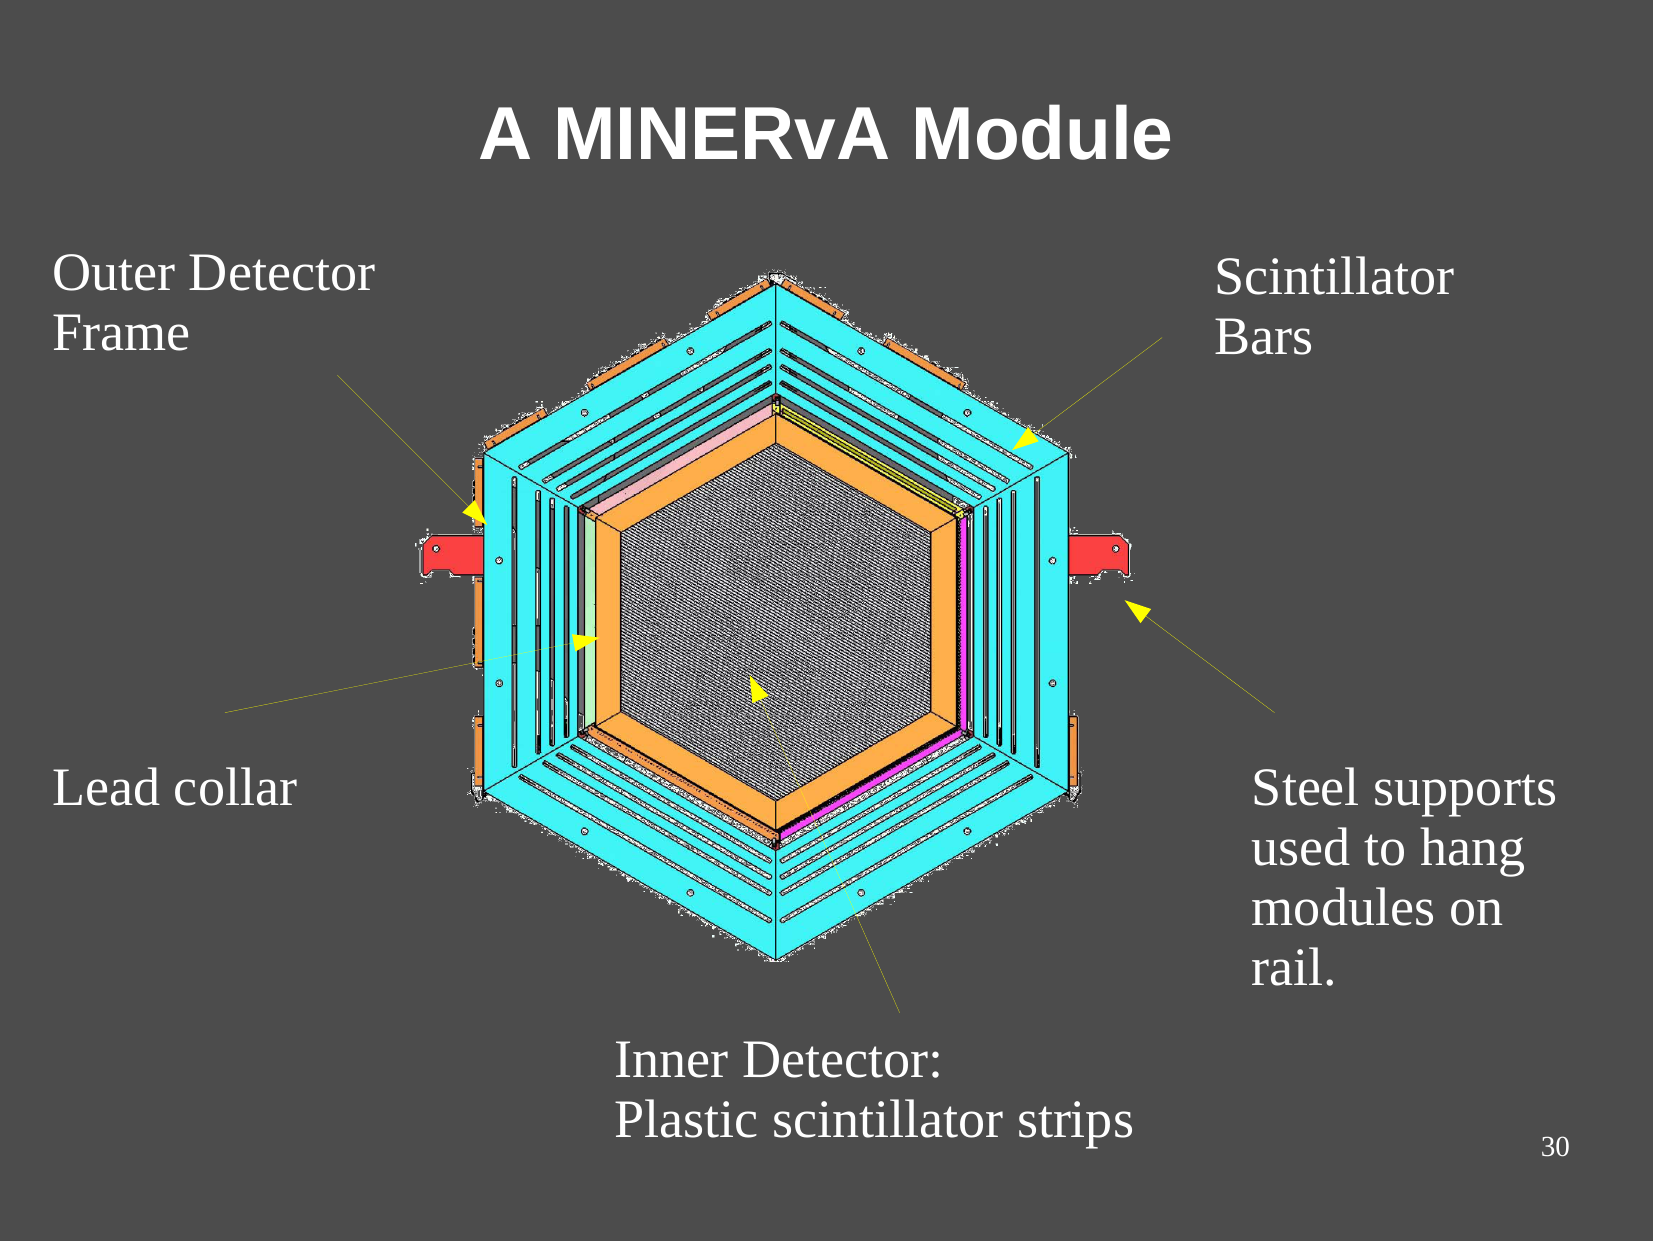

# A MINERvA Module
Outer Detector Frame
Scintillator Bars
Lead collar
Steel supports used to hang modules on rail.
Inner Detector:
Plastic scintillator strips
30